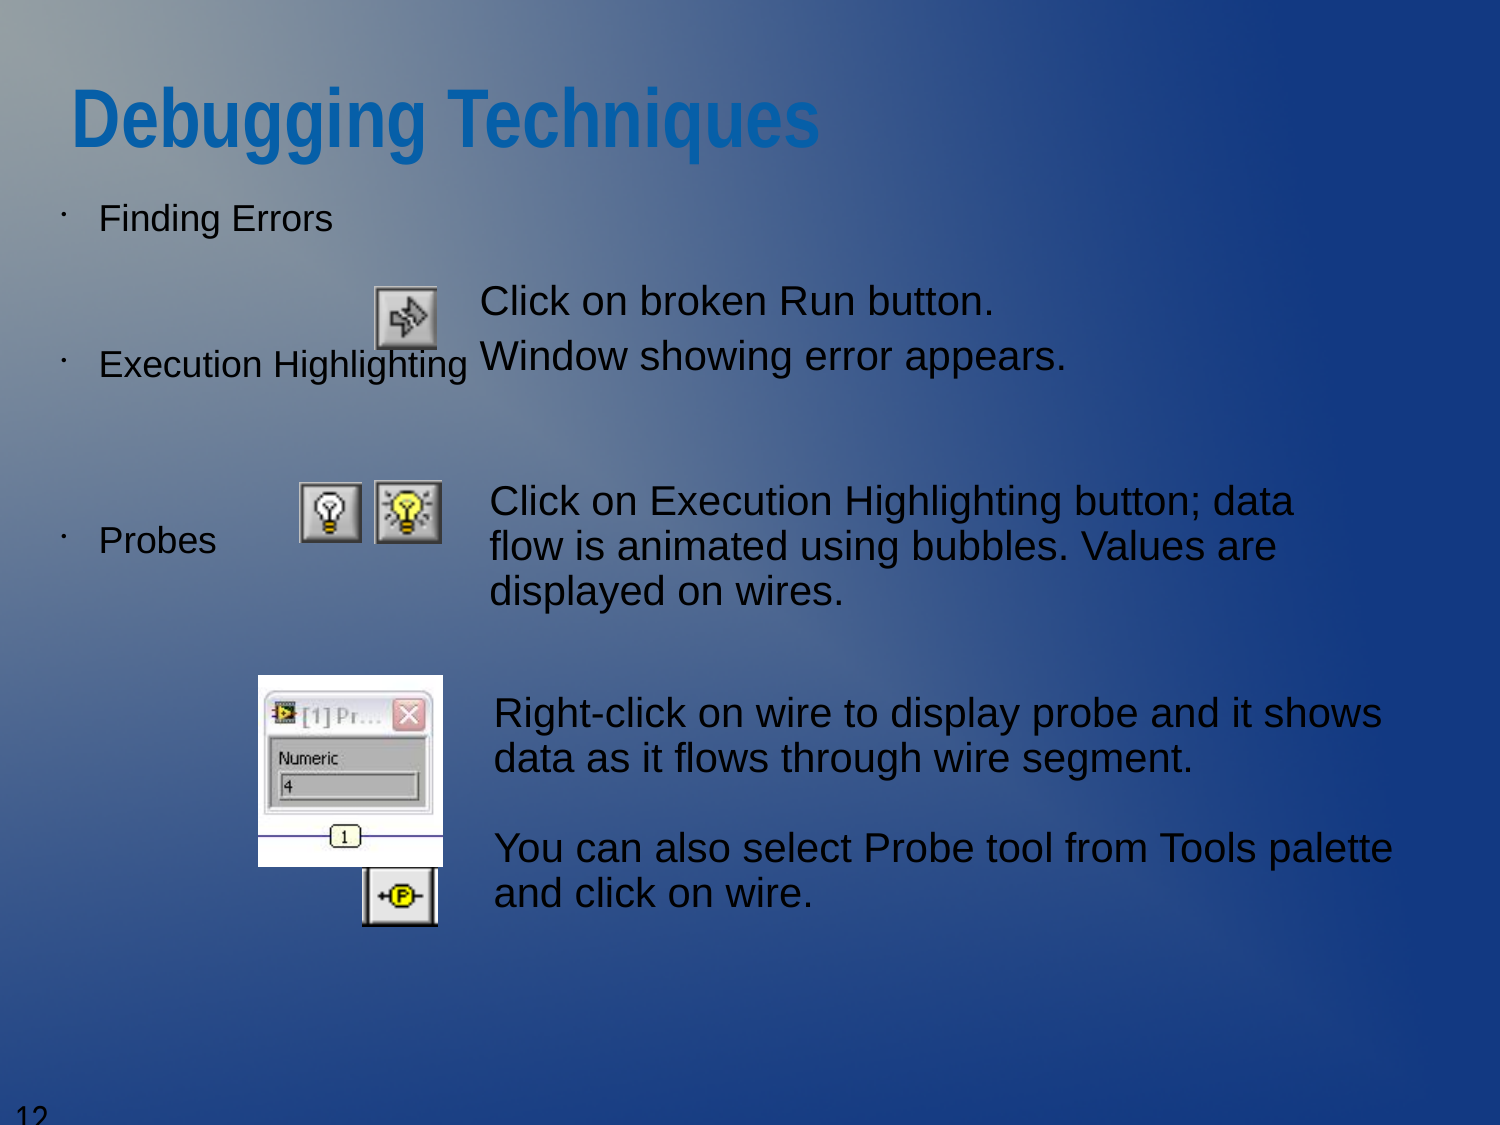

Debugging Techniques
Finding Errors
Execution Highlighting
Probes
Click on broken Run button.
Window showing error appears.
Click on Execution Highlighting button; data flow is animated using bubbles. Values are
displayed on wires.
Right-click on wire to display probe and it shows data as it flows through wire segment.
You can also select Probe tool from Tools palette and click on wire.